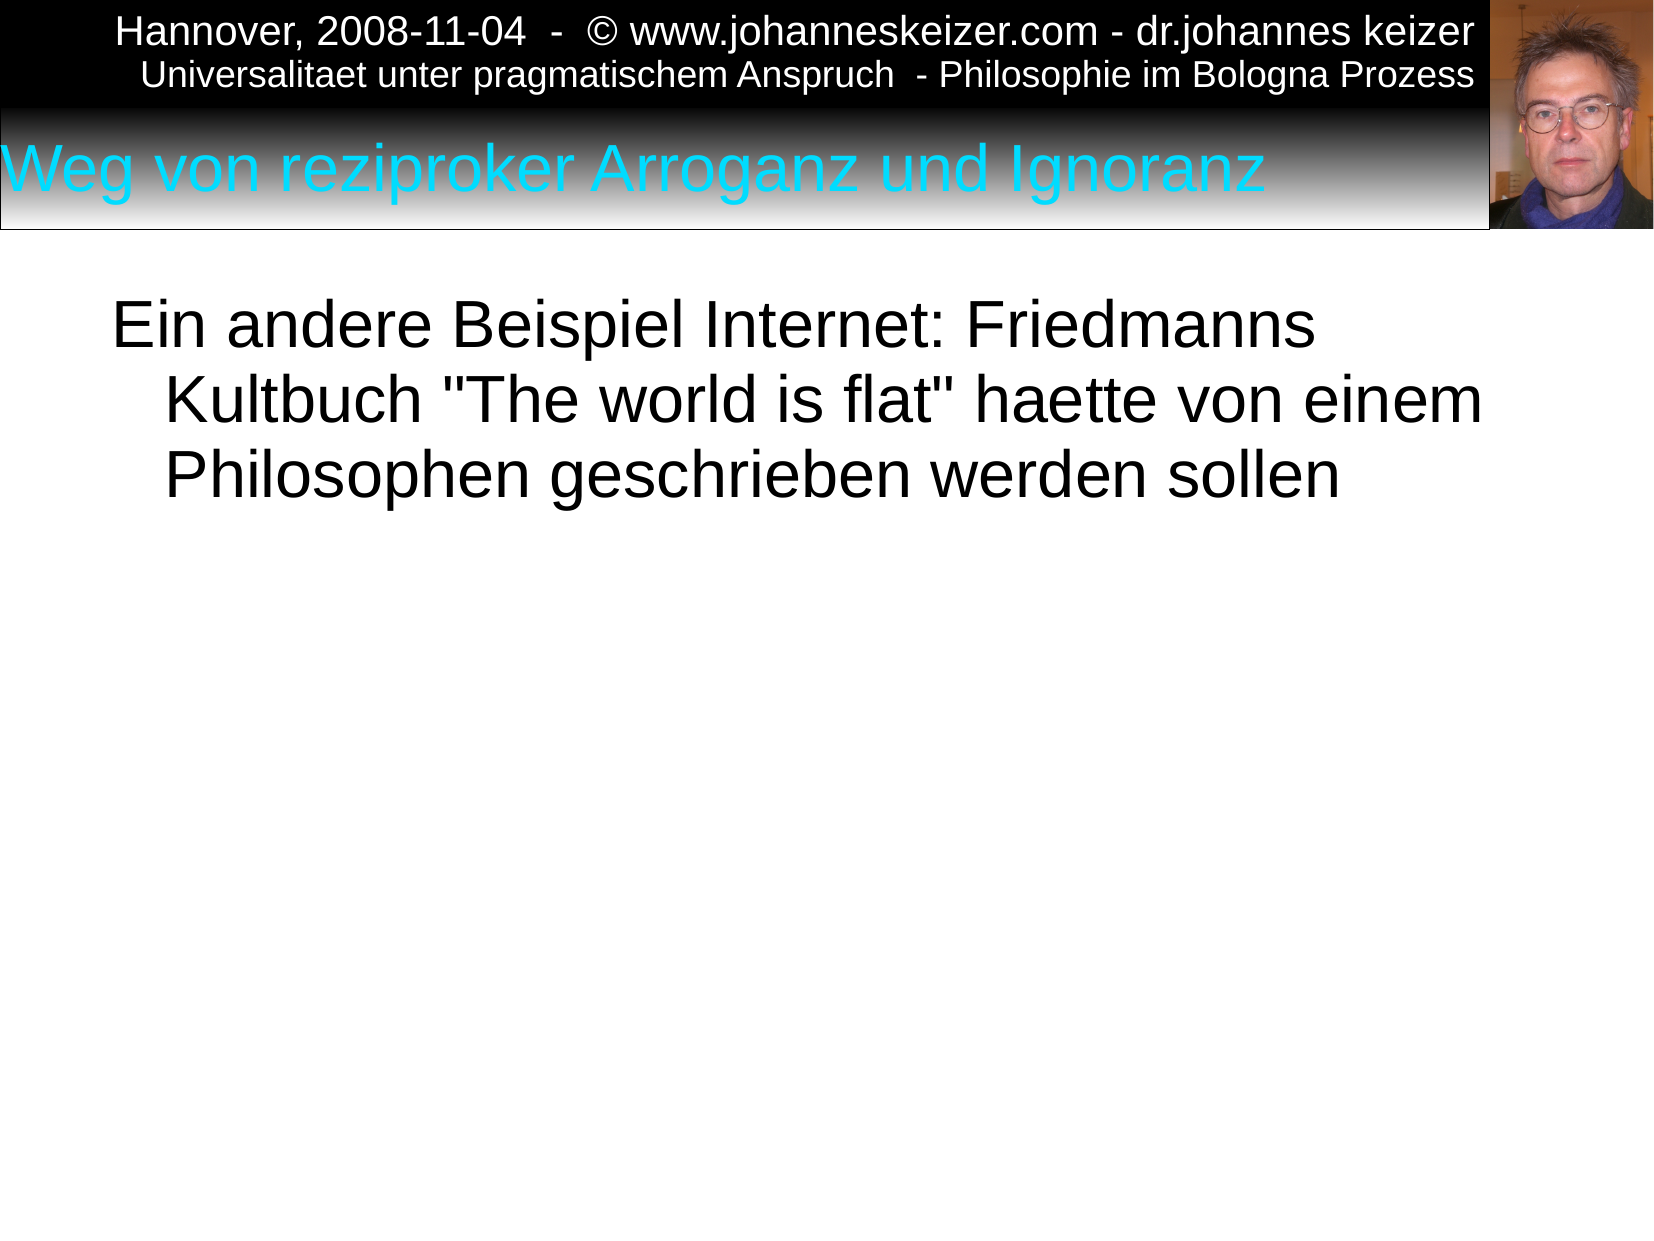

# Weg von reziproker Arroganz und Ignoranz
Ein andere Beispiel Internet: Friedmanns Kultbuch "The world is flat" haette von einem Philosophen geschrieben werden sollen